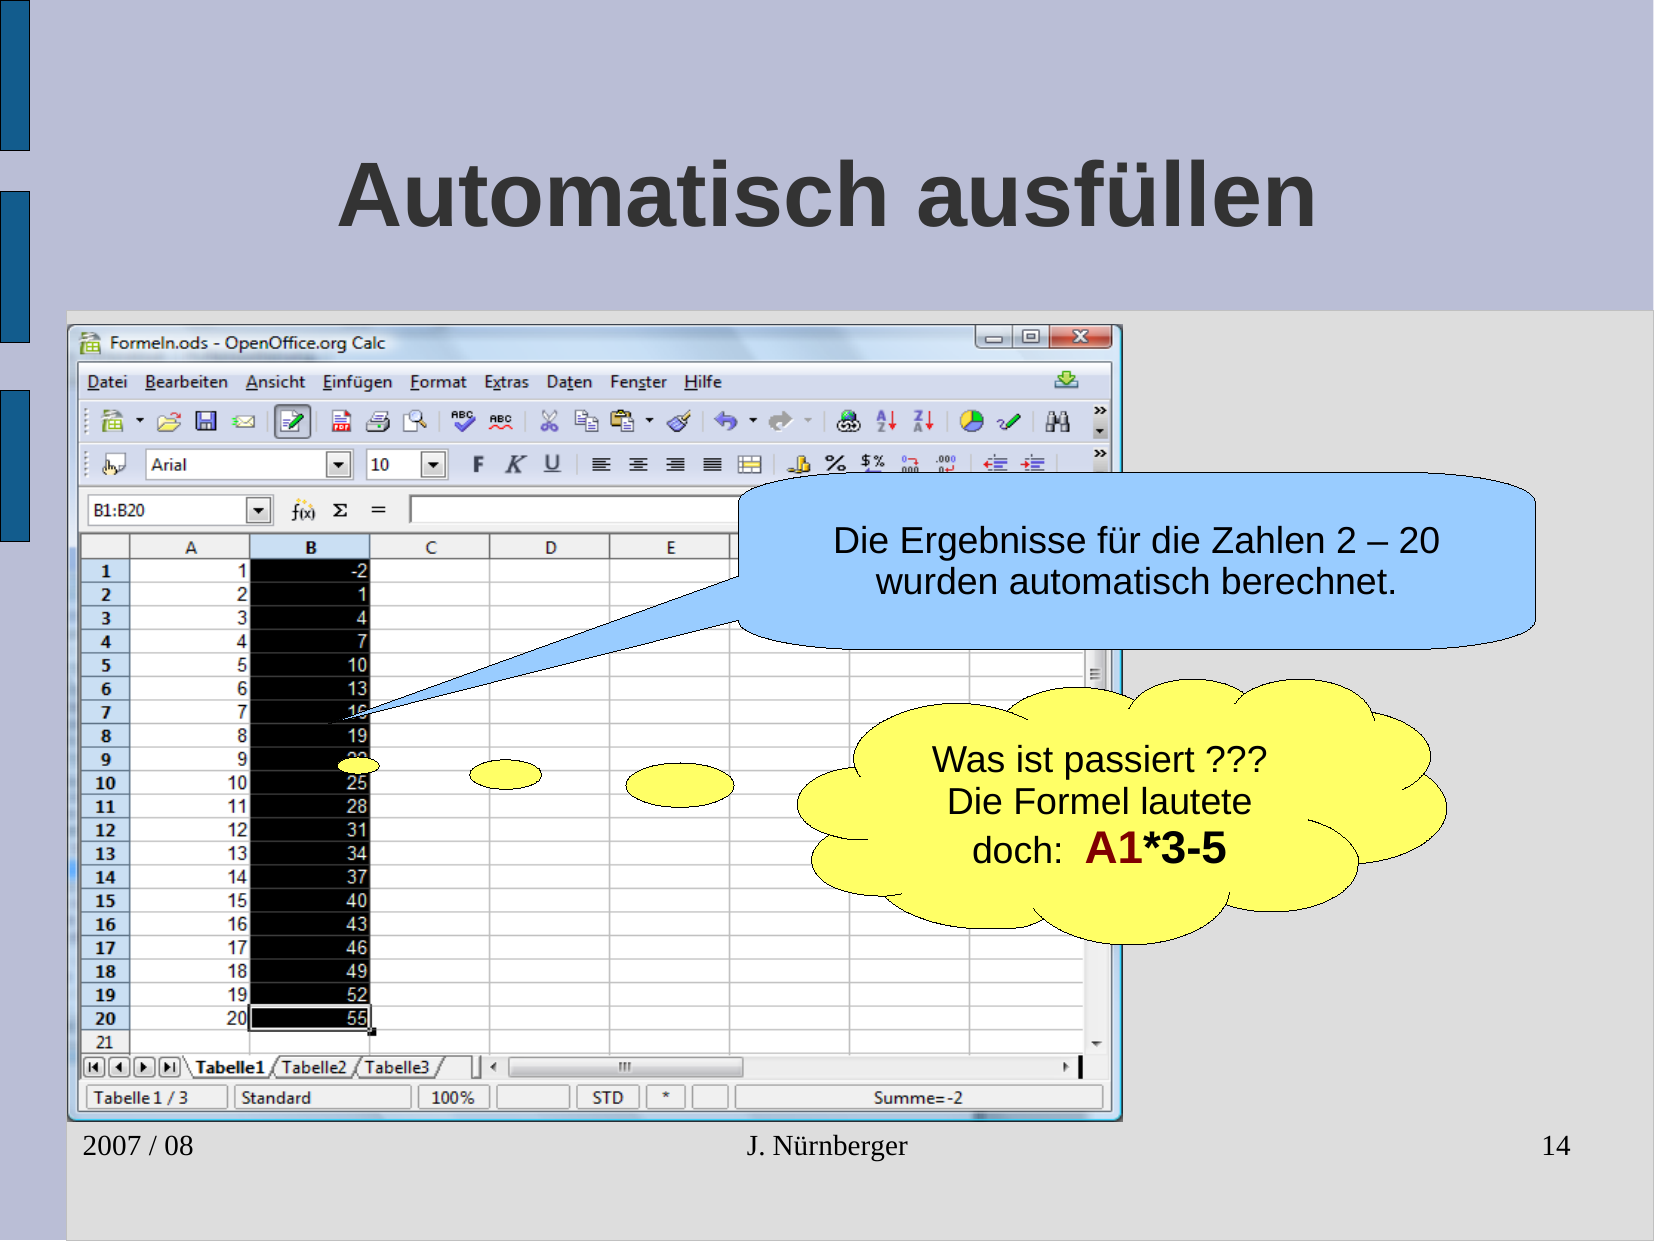

# Automatisch ausfüllen
Die Ergebnisse für die Zahlen 2 – 20 wurden automatisch berechnet.
Was ist passiert ???
Die Formel lautete doch: A1*3-5
2007 / 08
J. Nürnberger
14